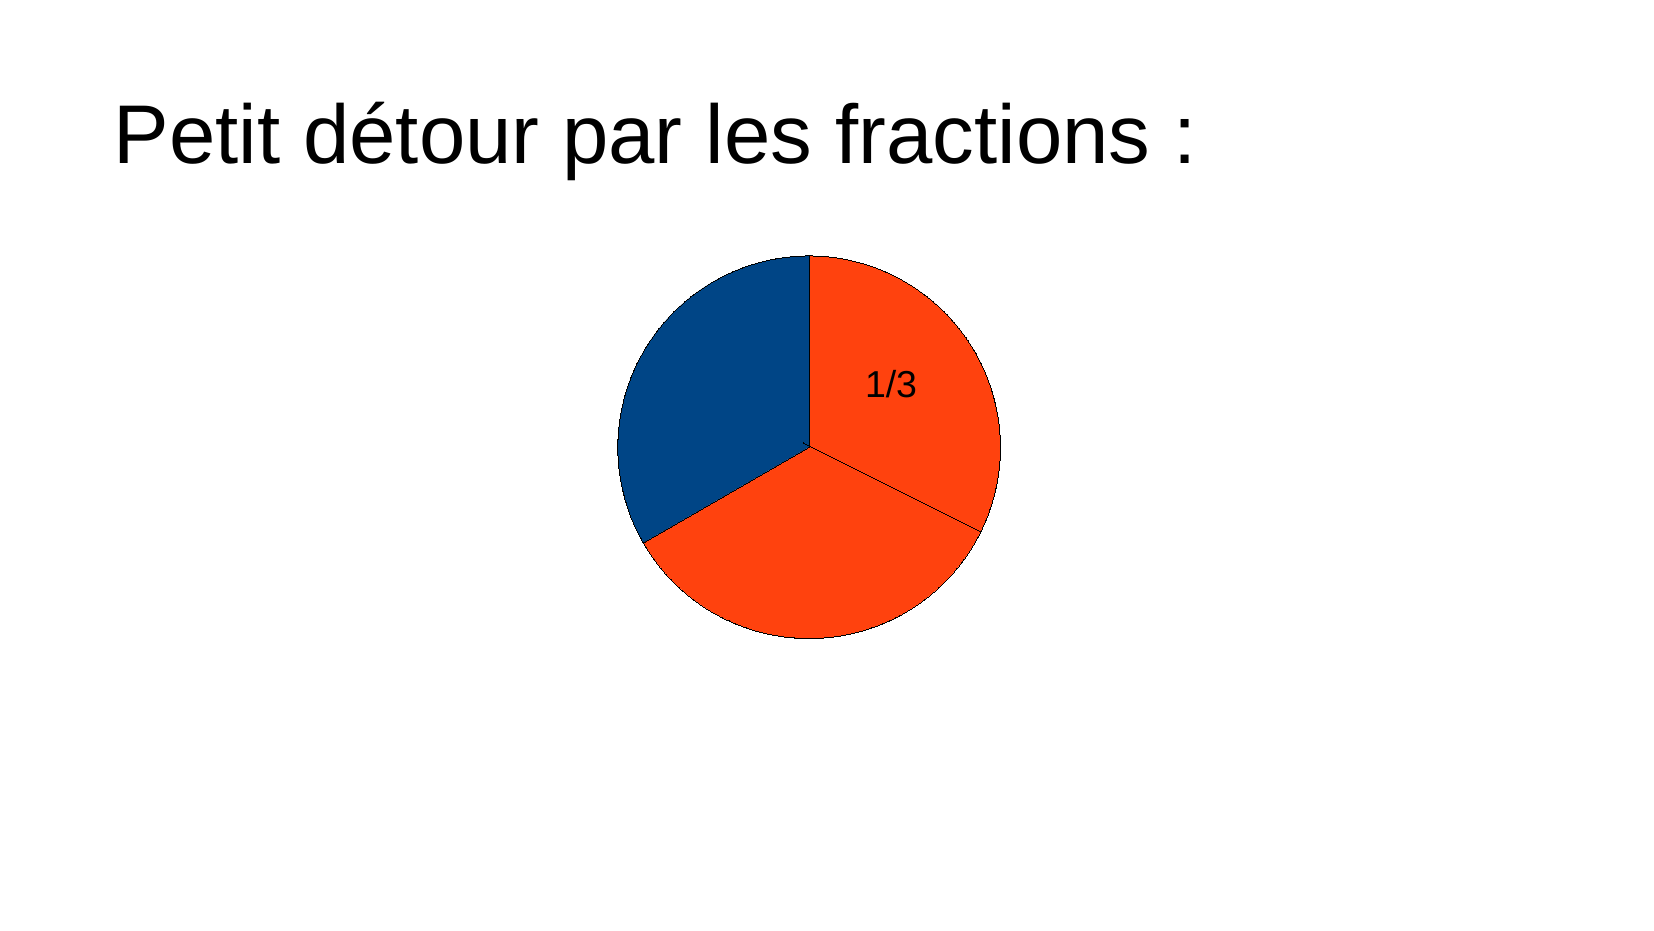

Petit détour par les fractions :
### Chart
| Category | 1 colonne |
|---|---|
| Ligne 1 | 1.0 |
| Ligne 2 | 2.0 |1/3